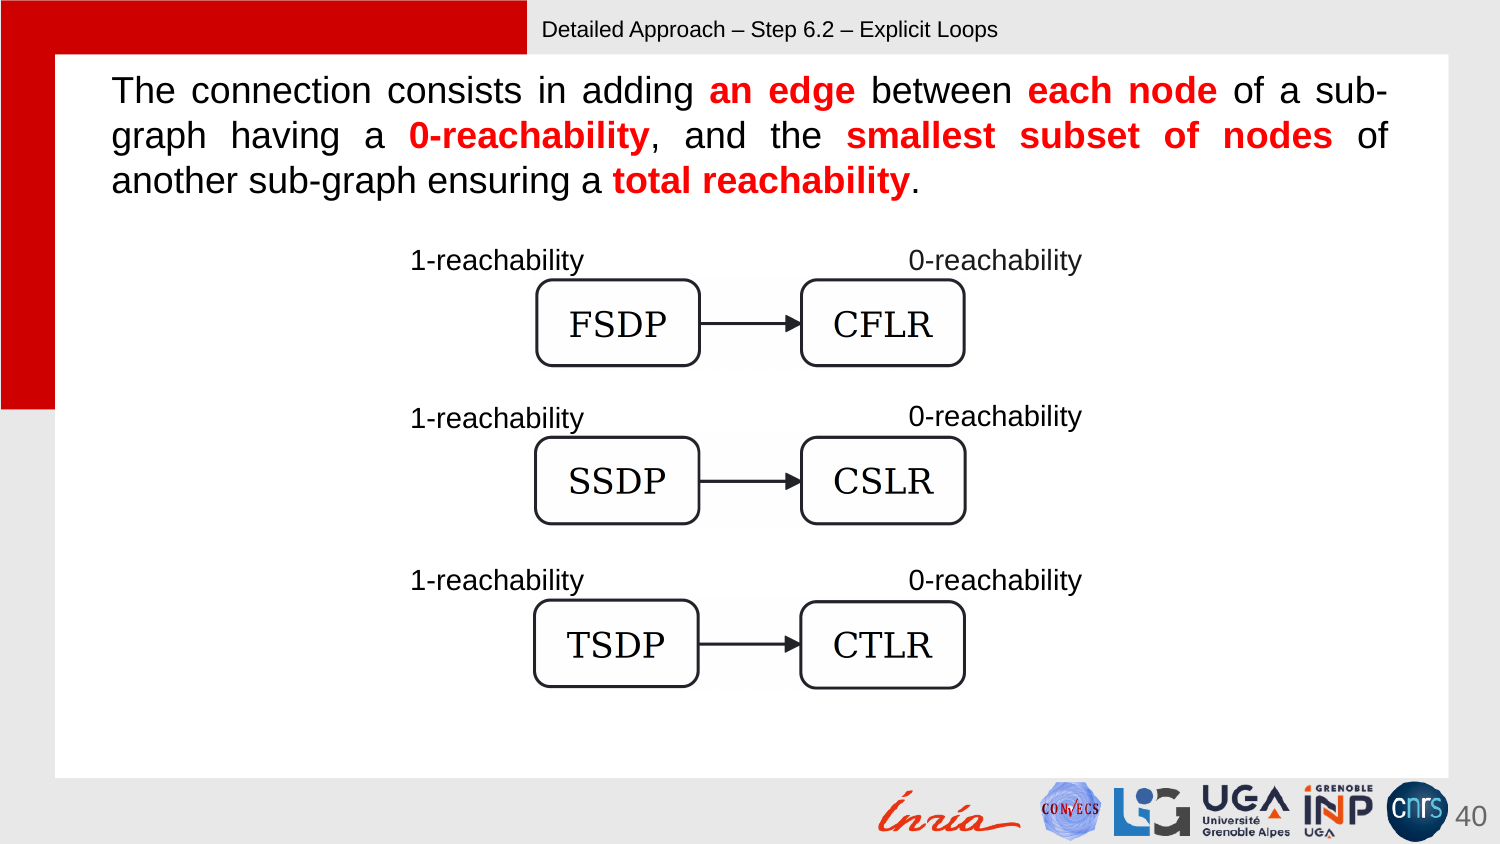

# Detailed Approach – Step 6.2 – Explicit Loops
The connection consists in adding an edge between each node of a sub-graph having a 0-reachability, and the smallest subset of nodes of another sub-graph ensuring a total reachability.
1-reachability
0-reachability
0-reachability
1-reachability
1-reachability
0-reachability
40